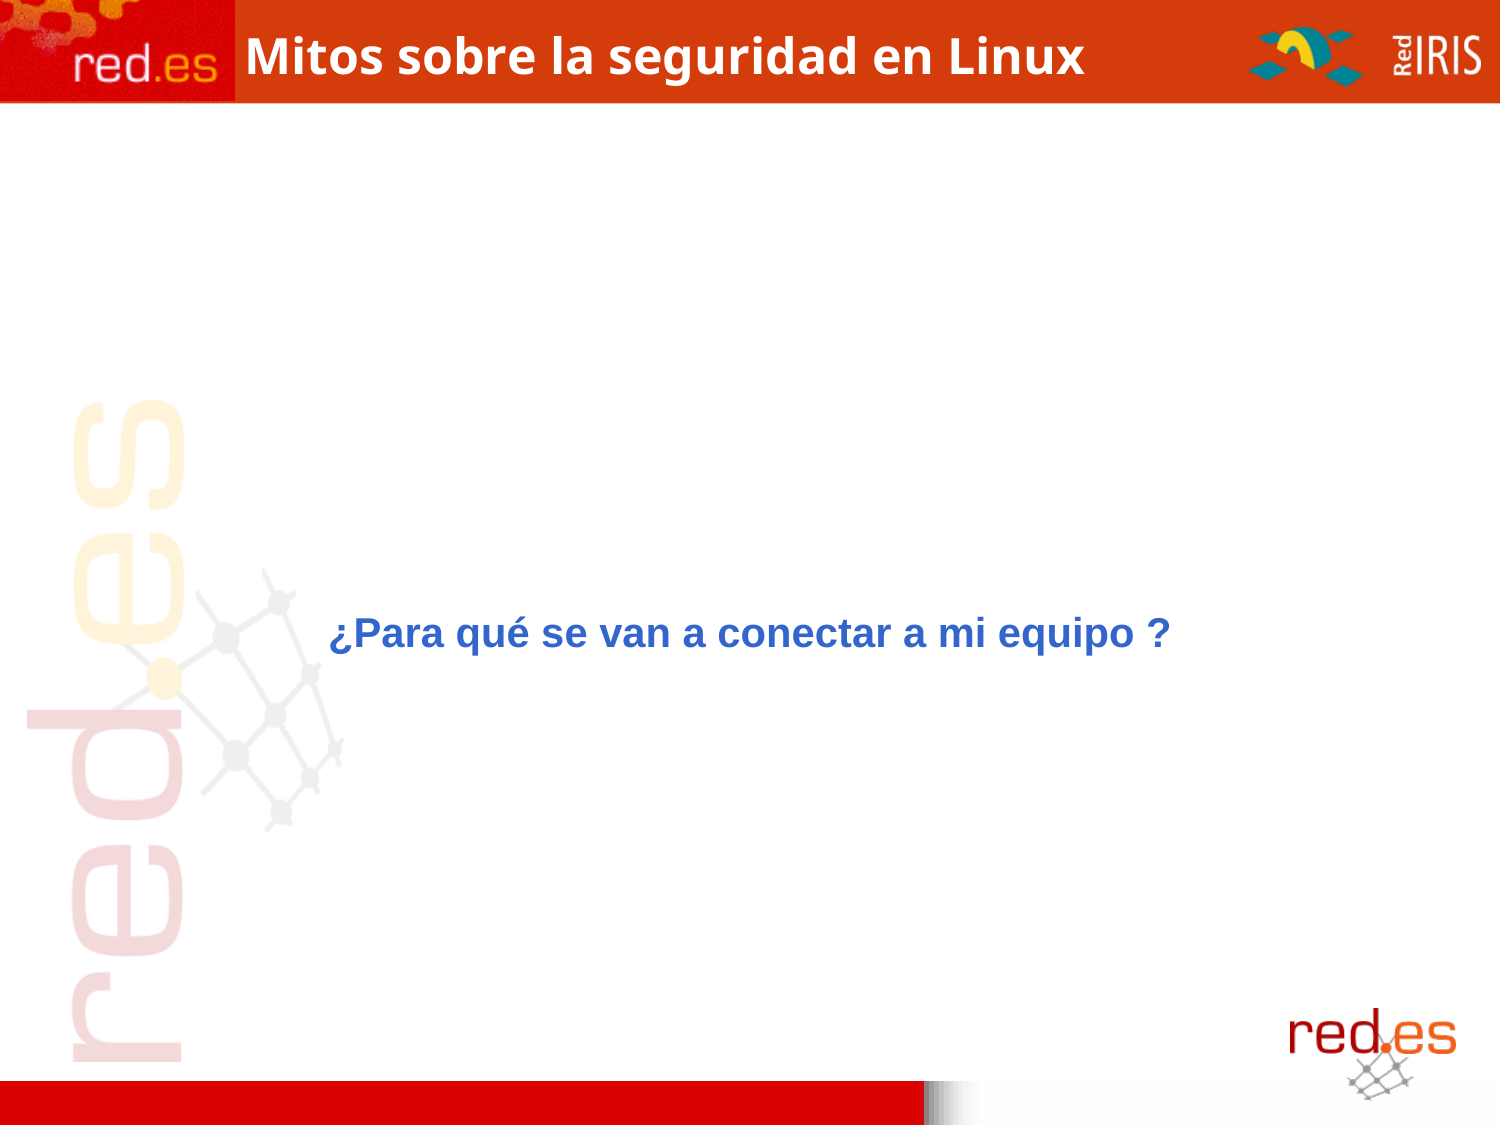

# Mitos sobre la seguridad en Linux
¿Para qué se van a conectar a mi equipo ?